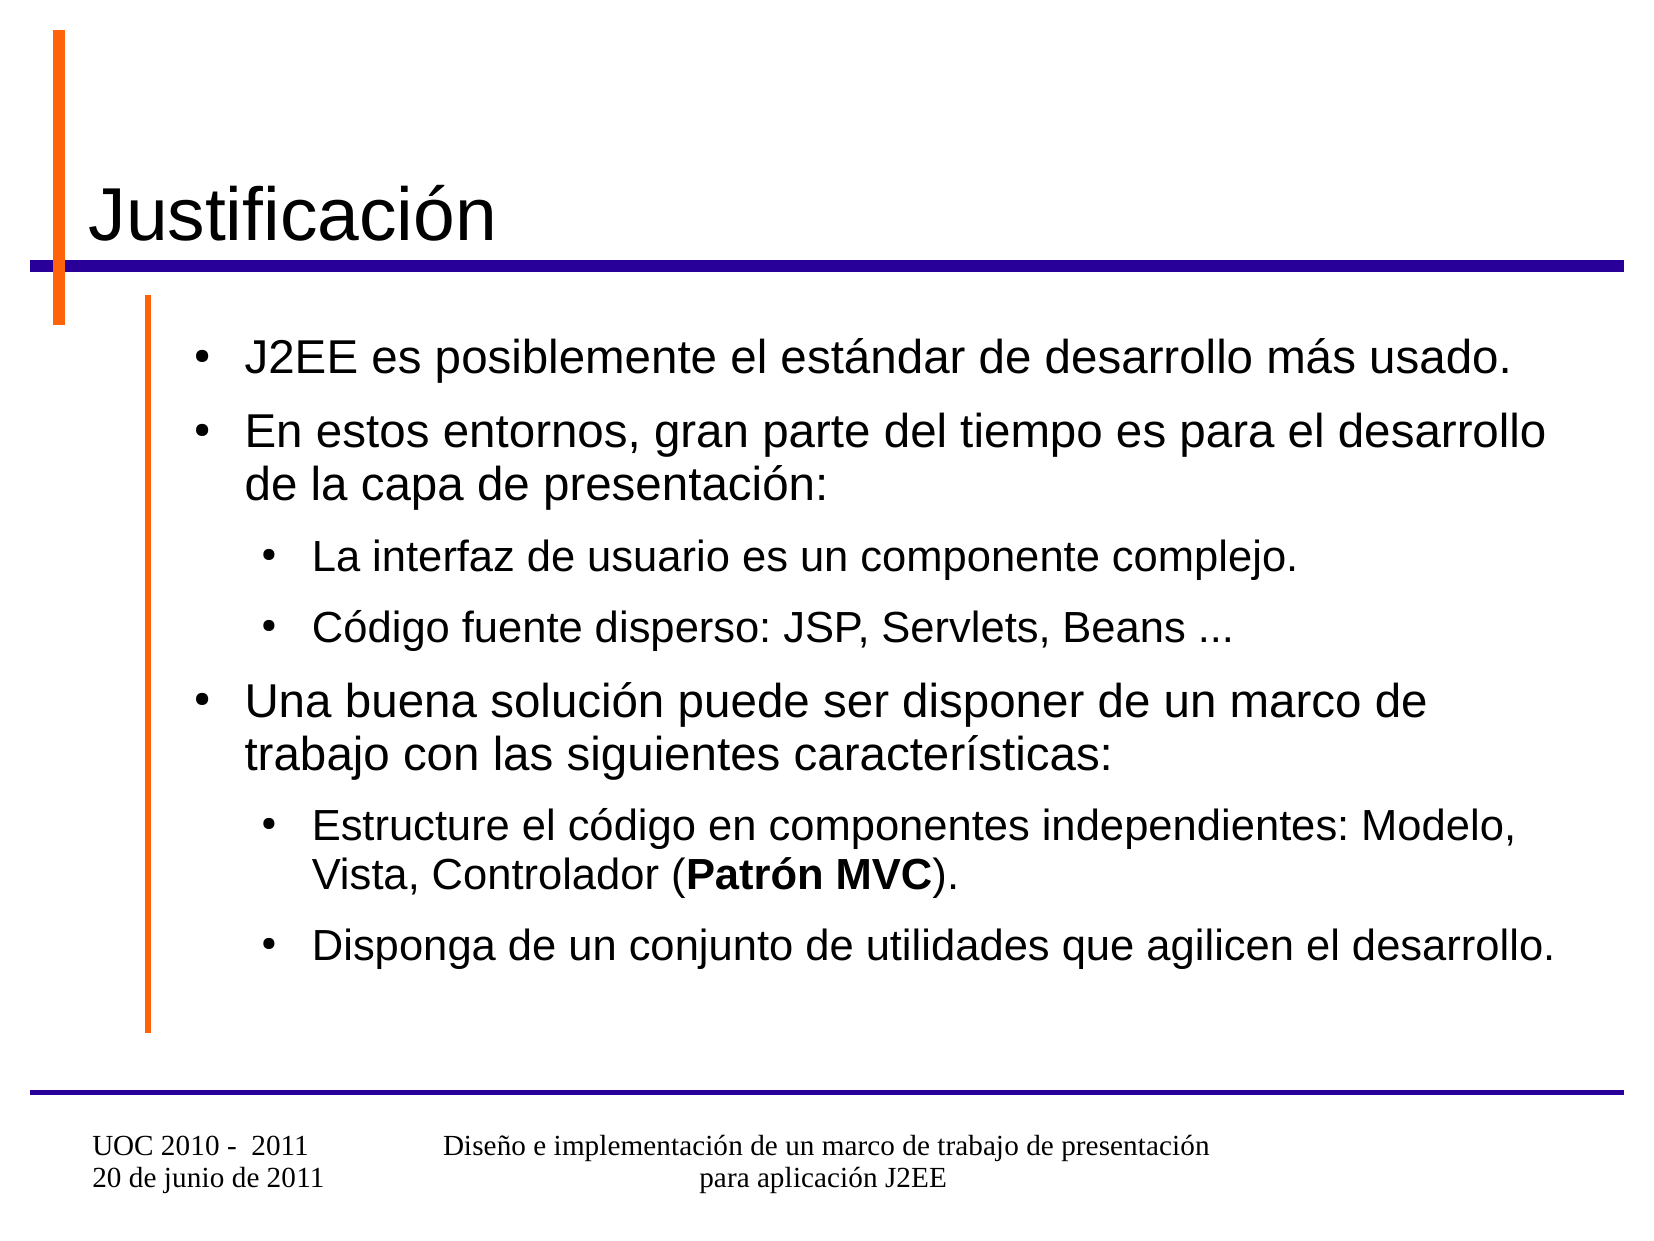

# Justificación
J2EE es posiblemente el estándar de desarrollo más usado.
En estos entornos, gran parte del tiempo es para el desarrollo de la capa de presentación:
La interfaz de usuario es un componente complejo.
Código fuente disperso: JSP, Servlets, Beans ...
Una buena solución puede ser disponer de un marco de trabajo con las siguientes características:
Estructure el código en componentes independientes: Modelo, Vista, Controlador (Patrón MVC).
Disponga de un conjunto de utilidades que agilicen el desarrollo.